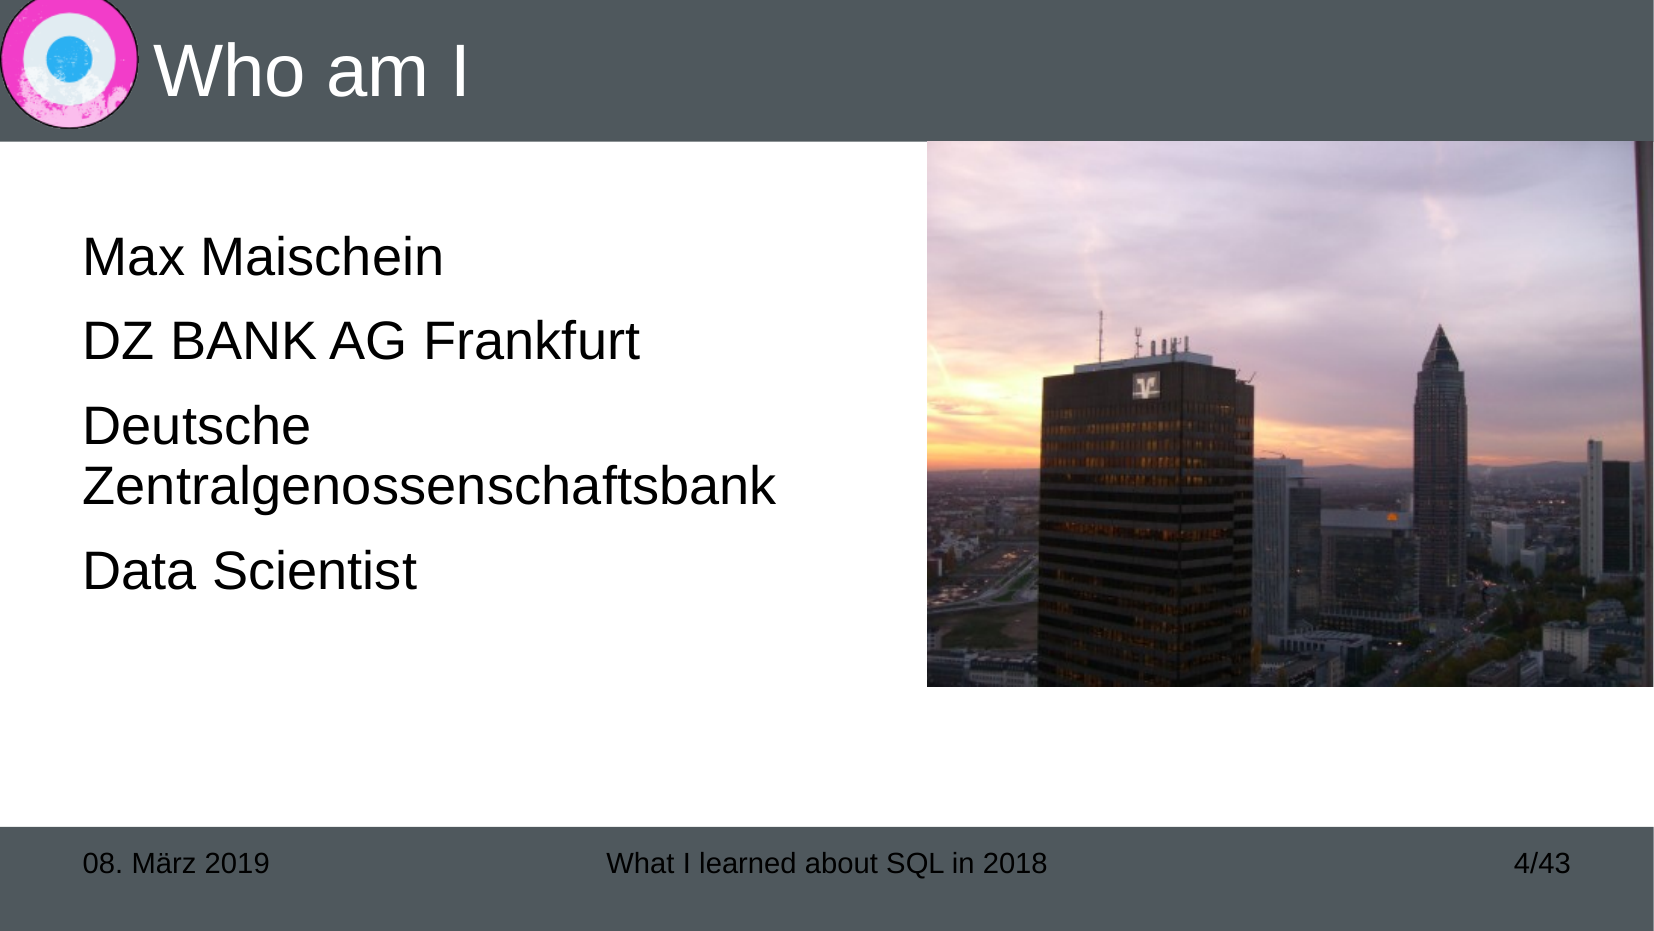

# Who am I
Max Maischein
DZ BANK AG Frankfurt
Deutsche Zentralgenossenschaftsbank
Data Scientist
08. März 2019
4